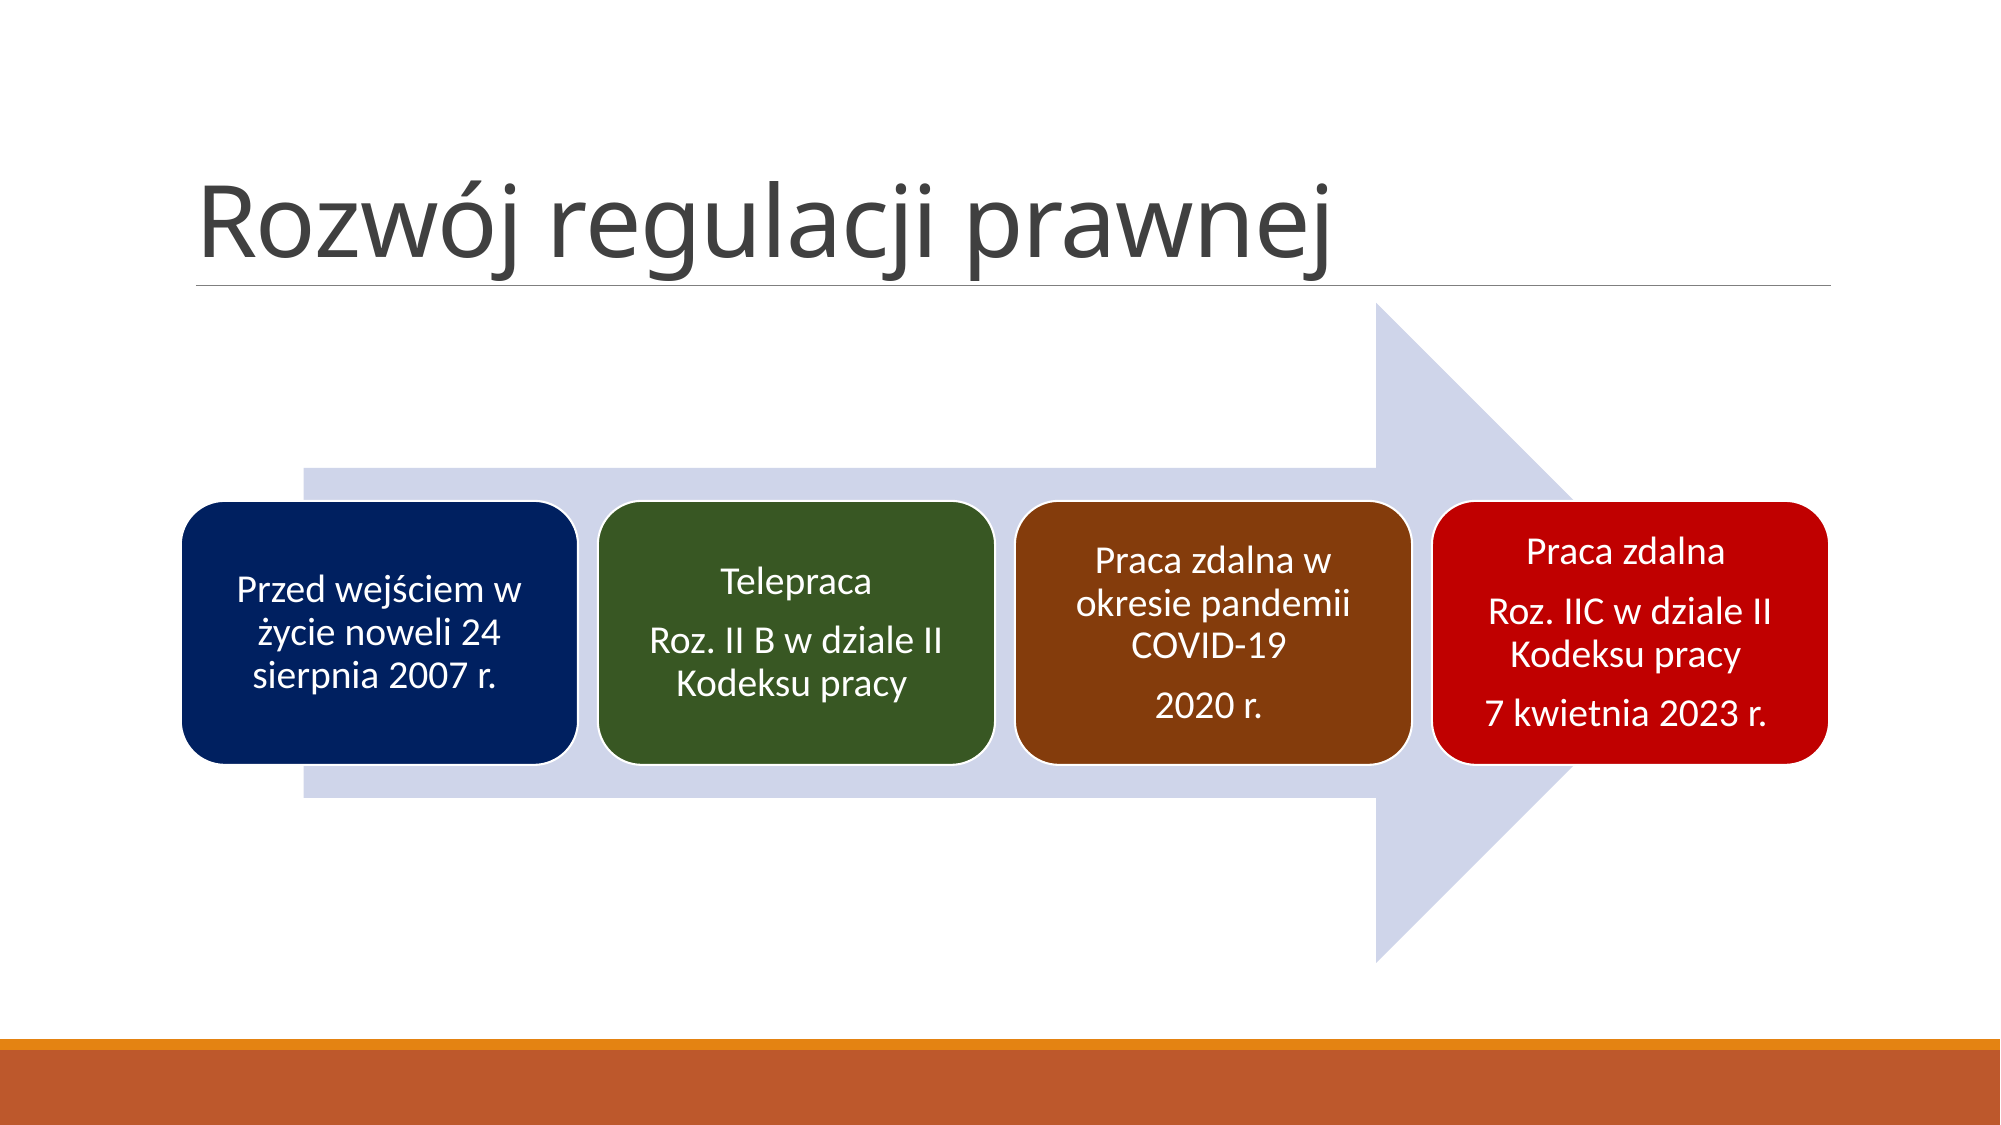

# Rozwój regulacji prawnej
Przed wejściem w życie noweli 24 sierpnia 2007 r.
Telepraca
Roz. II B w dziale II Kodeksu pracy
Praca zdalna w okresie pandemii COVID-19
2020 r.
Praca zdalna
Roz. IIC w dziale II Kodeksu pracy
7 kwietnia 2023 r.